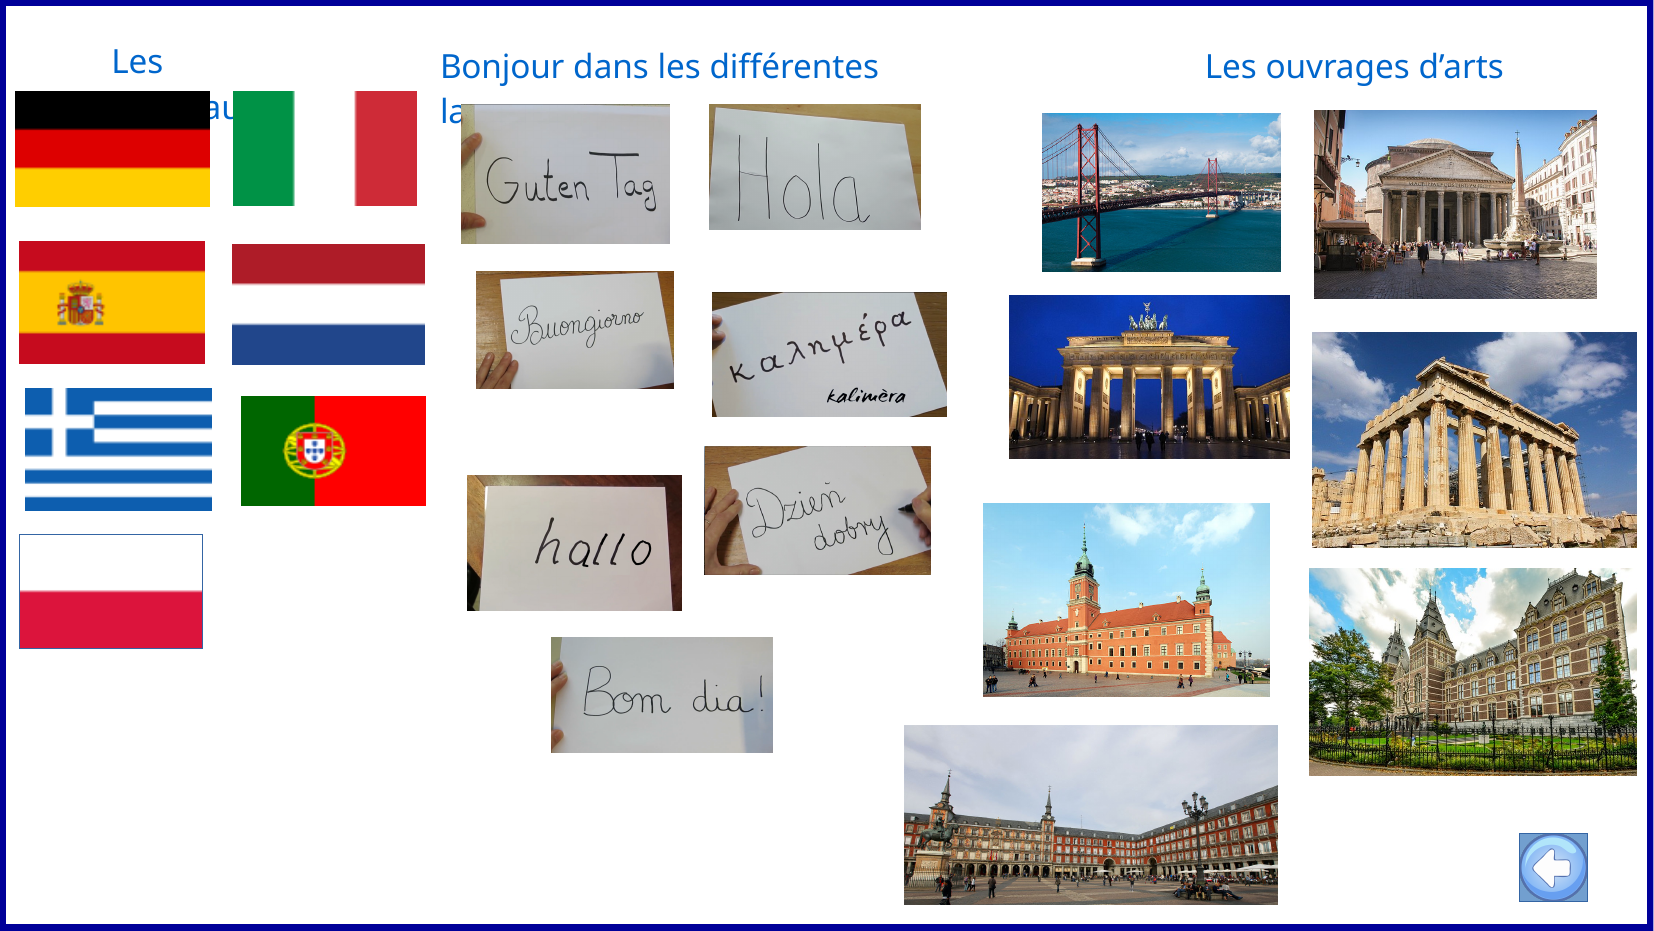

Les drapeaux
Bonjour dans les différentes langues
Les ouvrages d’arts